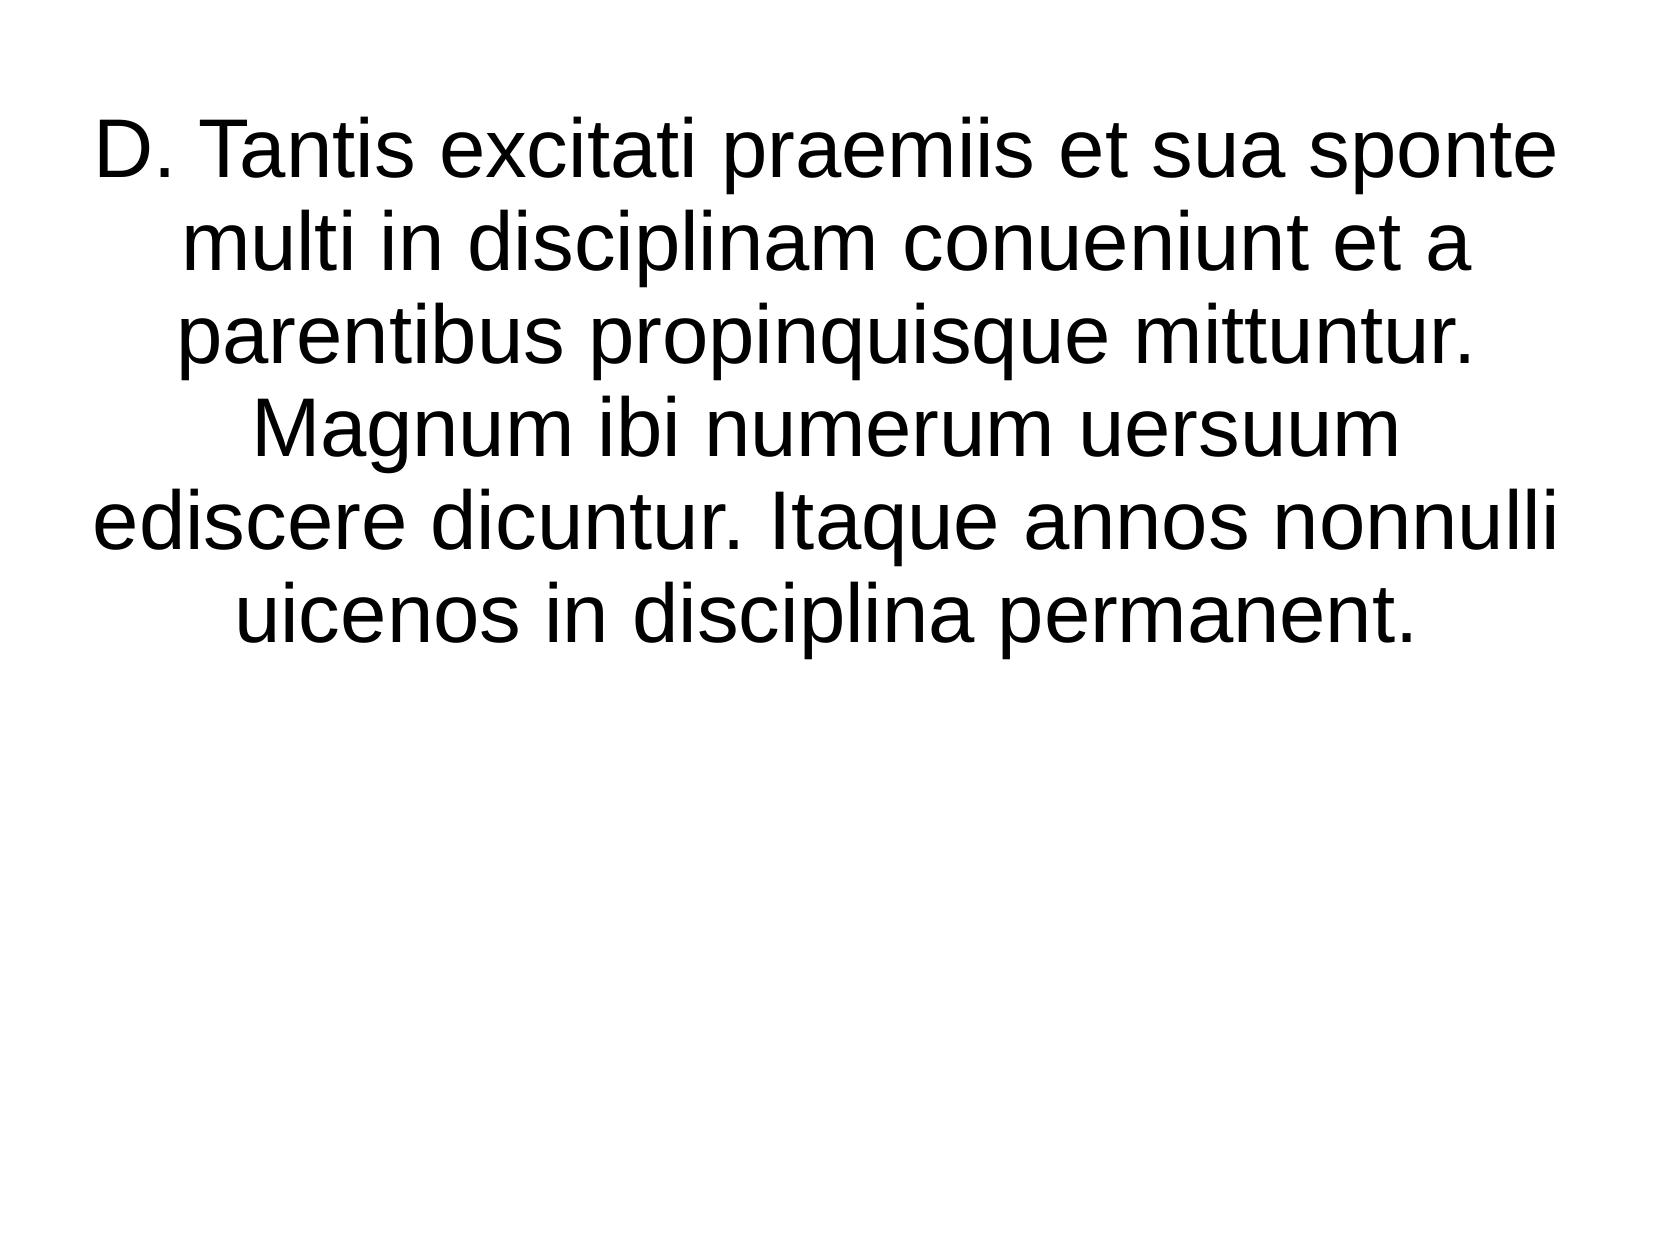

# D. Tantis excitati praemiis et sua sponte multi in disciplinam conueniunt et a parentibus propinquisque mittuntur. Magnum ibi numerum uersuum ediscere dicuntur. Itaque annos nonnulli uicenos in disciplina permanent.